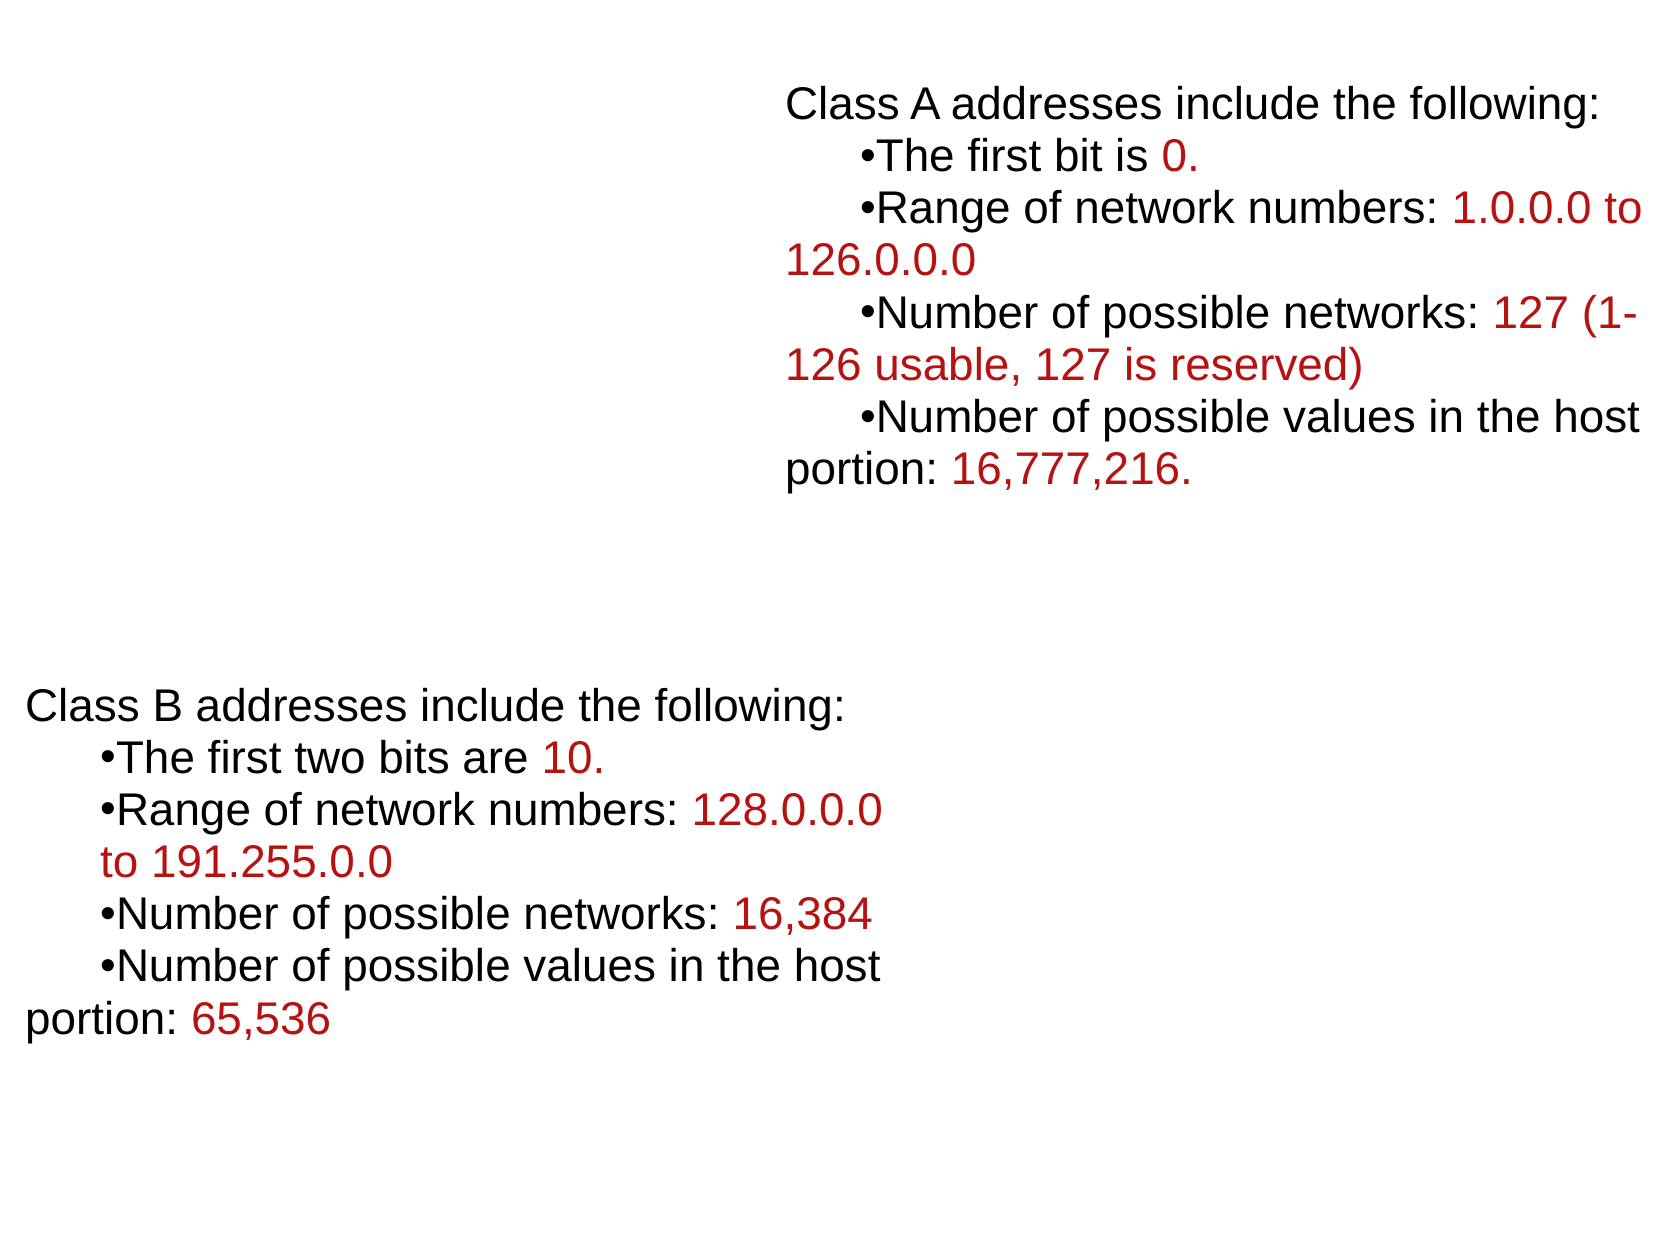

Class A addresses include the following:
The first bit is 0.
Range of network numbers: 1.0.0.0 to
126.0.0.0
Number of possible networks: 127 (1-
126 usable, 127 is reserved)
Number of possible values in the host
portion: 16,777,216.
Class B addresses include the following:
The first two bits are 10.
Range of network numbers: 128.0.0.0 to 191.255.0.0
Number of possible networks: 16,384
Number of possible values in the host
portion: 65,536